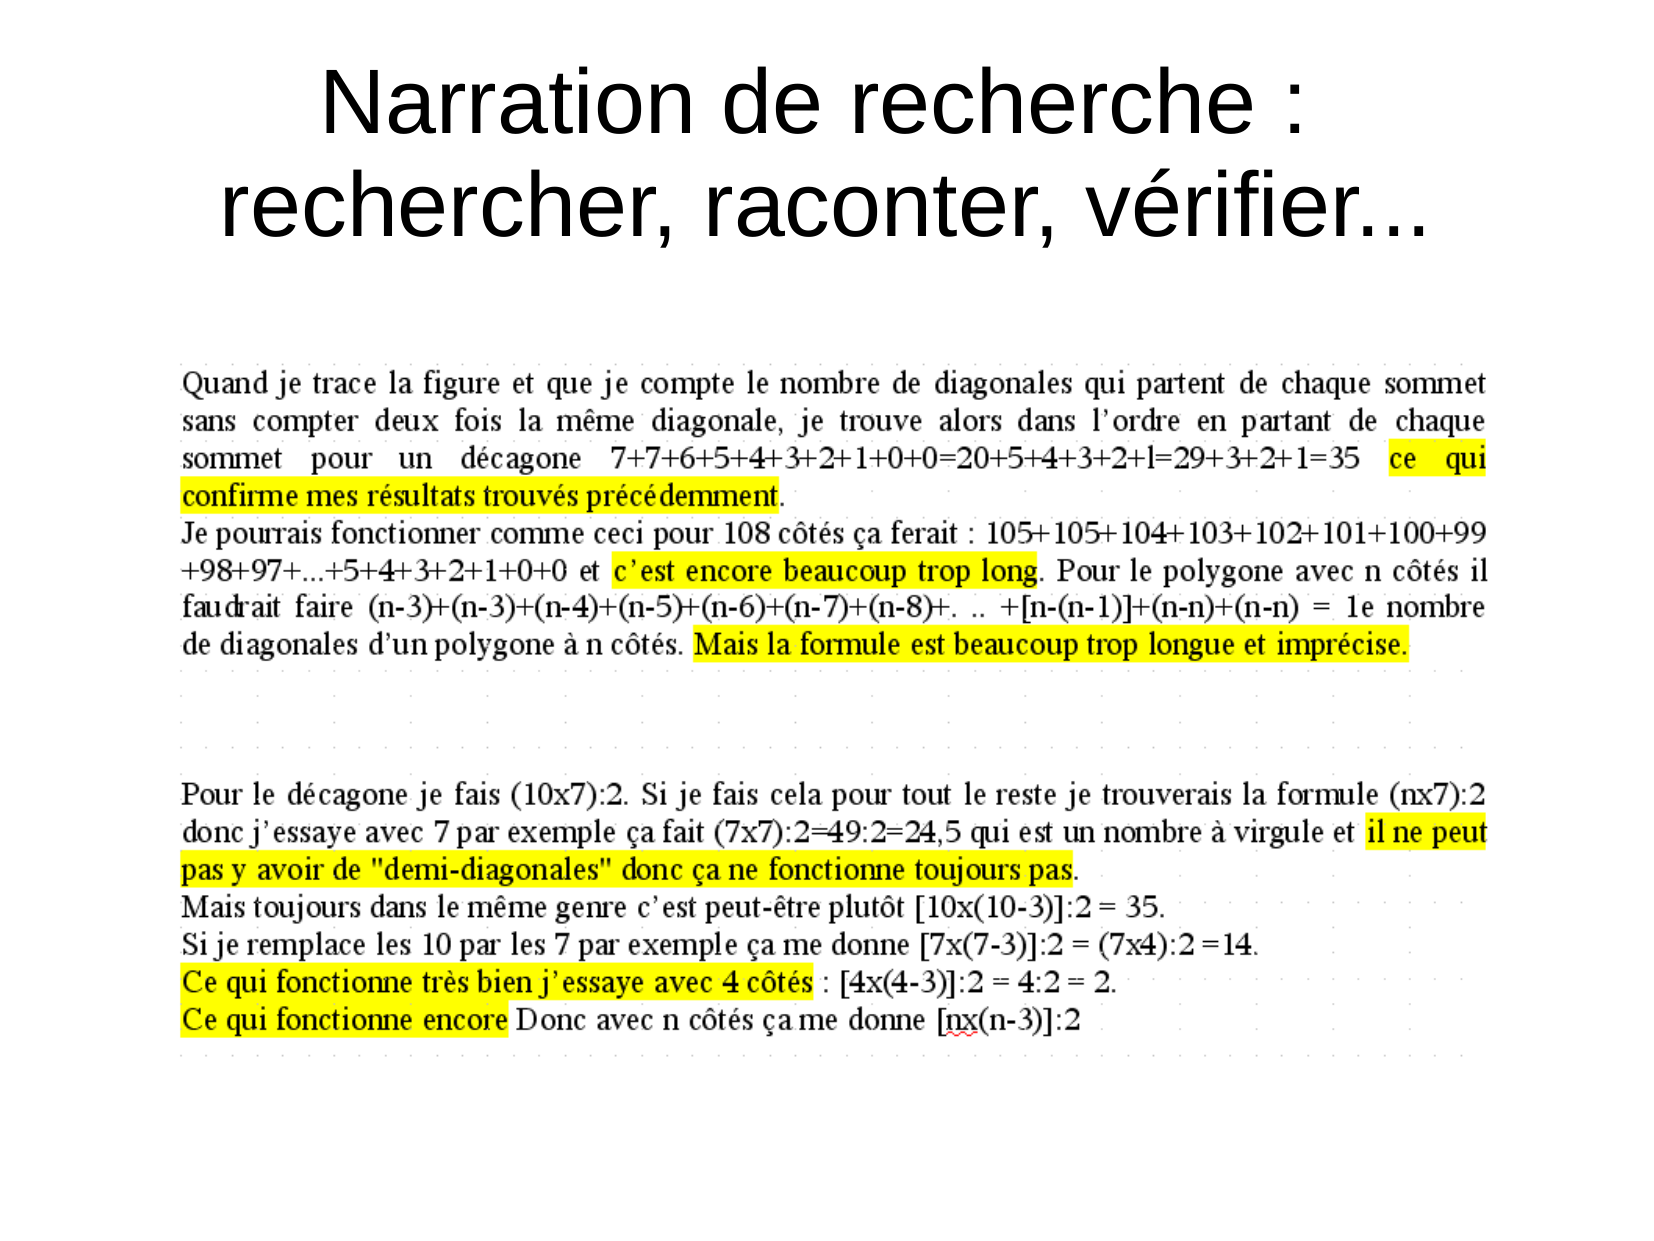

# Narration de recherche : rechercher, raconter, vérifier...